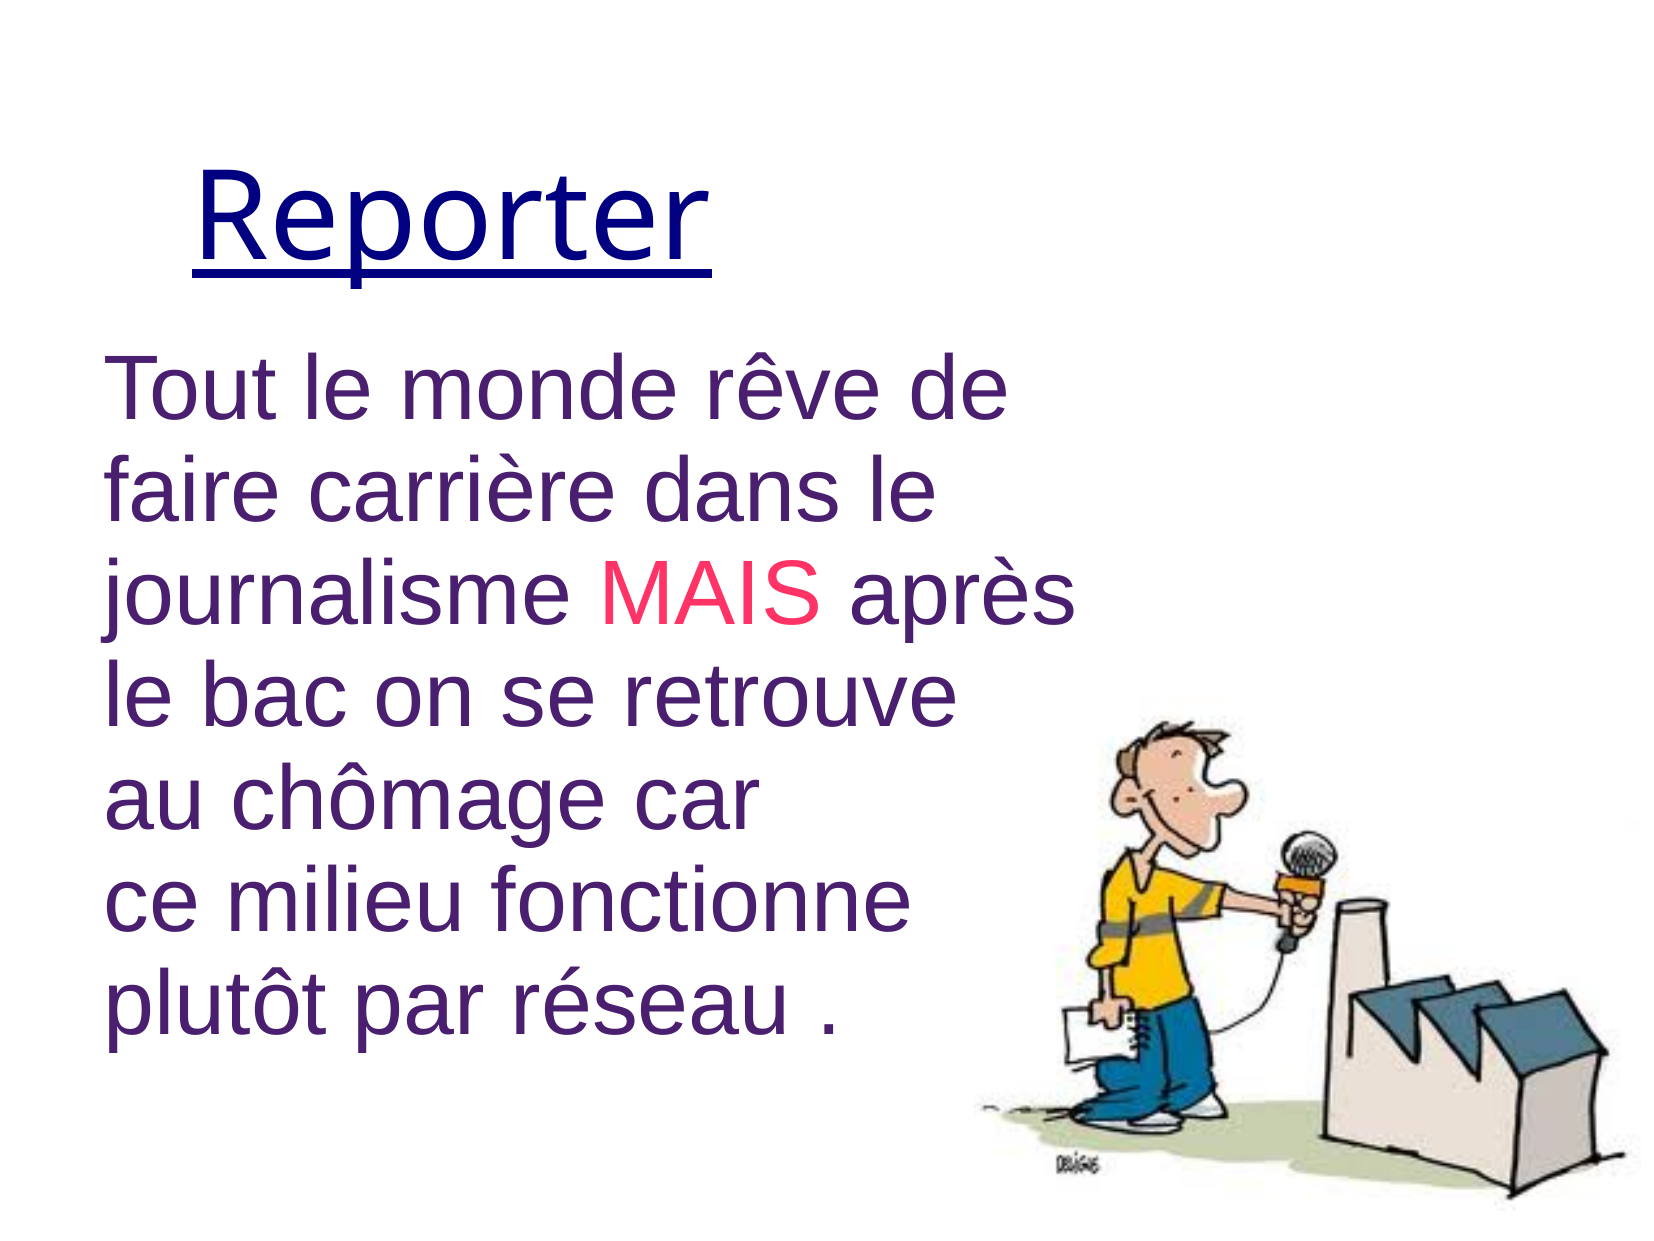

Reporter
Tout le monde rêve de
faire carrière dans le
journalisme MAIS après
le bac on se retrouve
au chômage car
ce milieu fonctionne
plutôt par réseau .